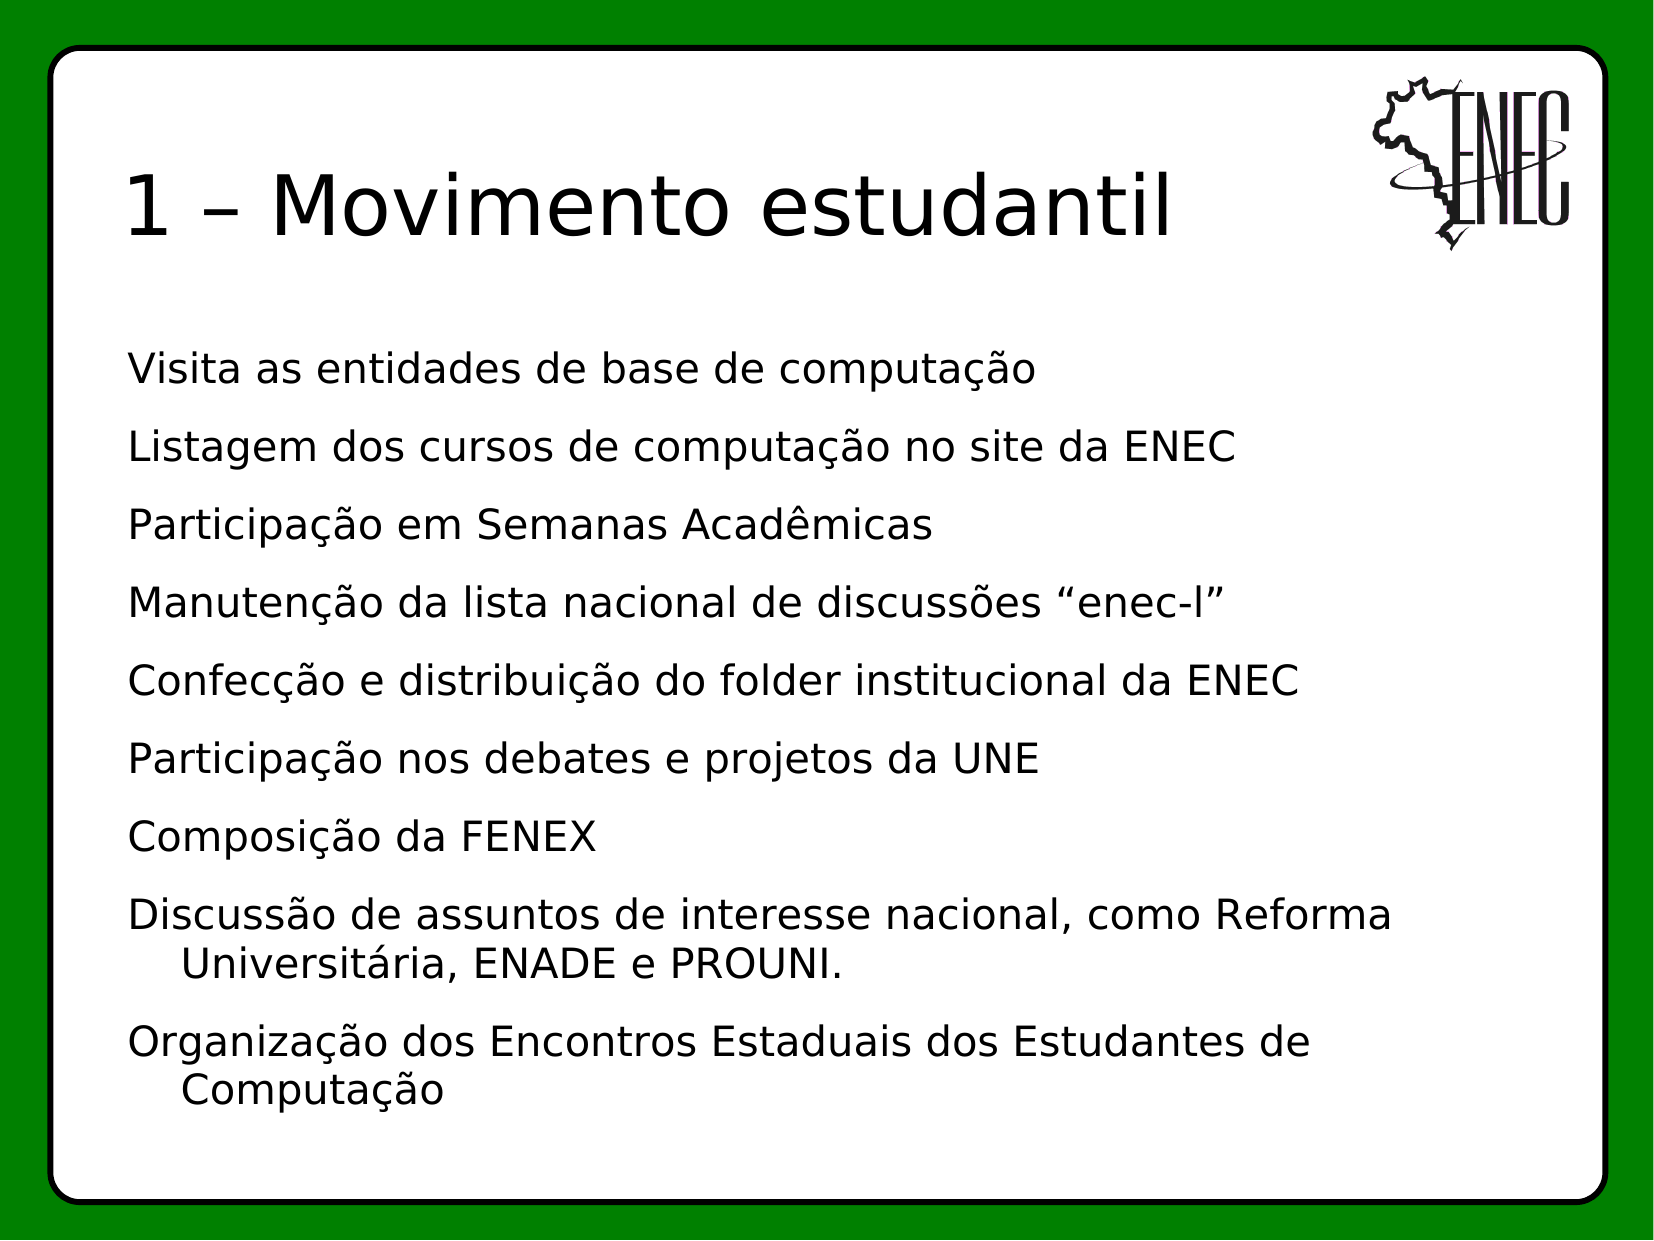

# 1 – Movimento estudantil
Visita as entidades de base de computação
Listagem dos cursos de computação no site da ENEC
Participação em Semanas Acadêmicas
Manutenção da lista nacional de discussões “enec-l”
Confecção e distribuição do folder institucional da ENEC
Participação nos debates e projetos da UNE
Composição da FENEX
Discussão de assuntos de interesse nacional, como Reforma Universitária, ENADE e PROUNI.
Organização dos Encontros Estaduais dos Estudantes de Computação